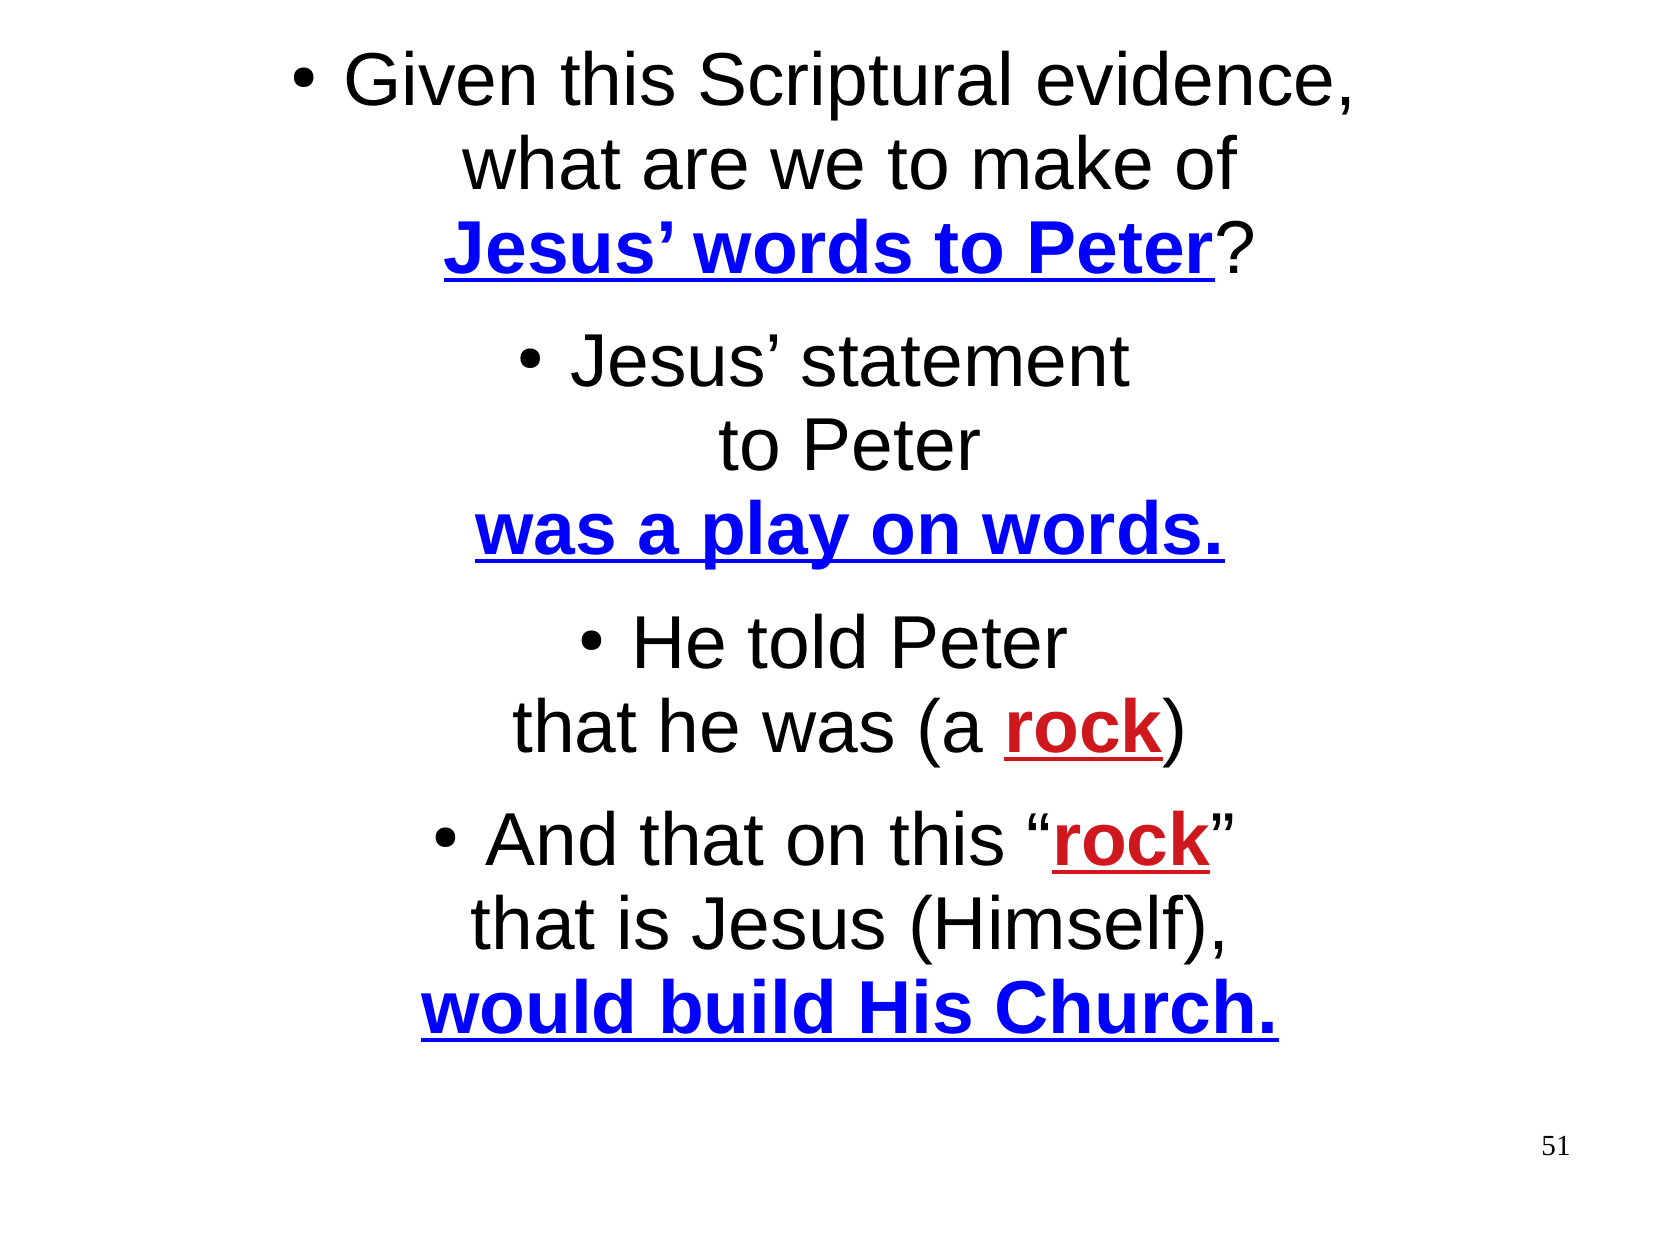

# Given this Scriptural evidence, what are we to make of Jesus’ words to Peter?
Jesus’ statement
to Peter
was a play on words.
He told Peter
that he was (a rock)
And that on this “rock”
that is Jesus (Himself),
would build His Church.
51